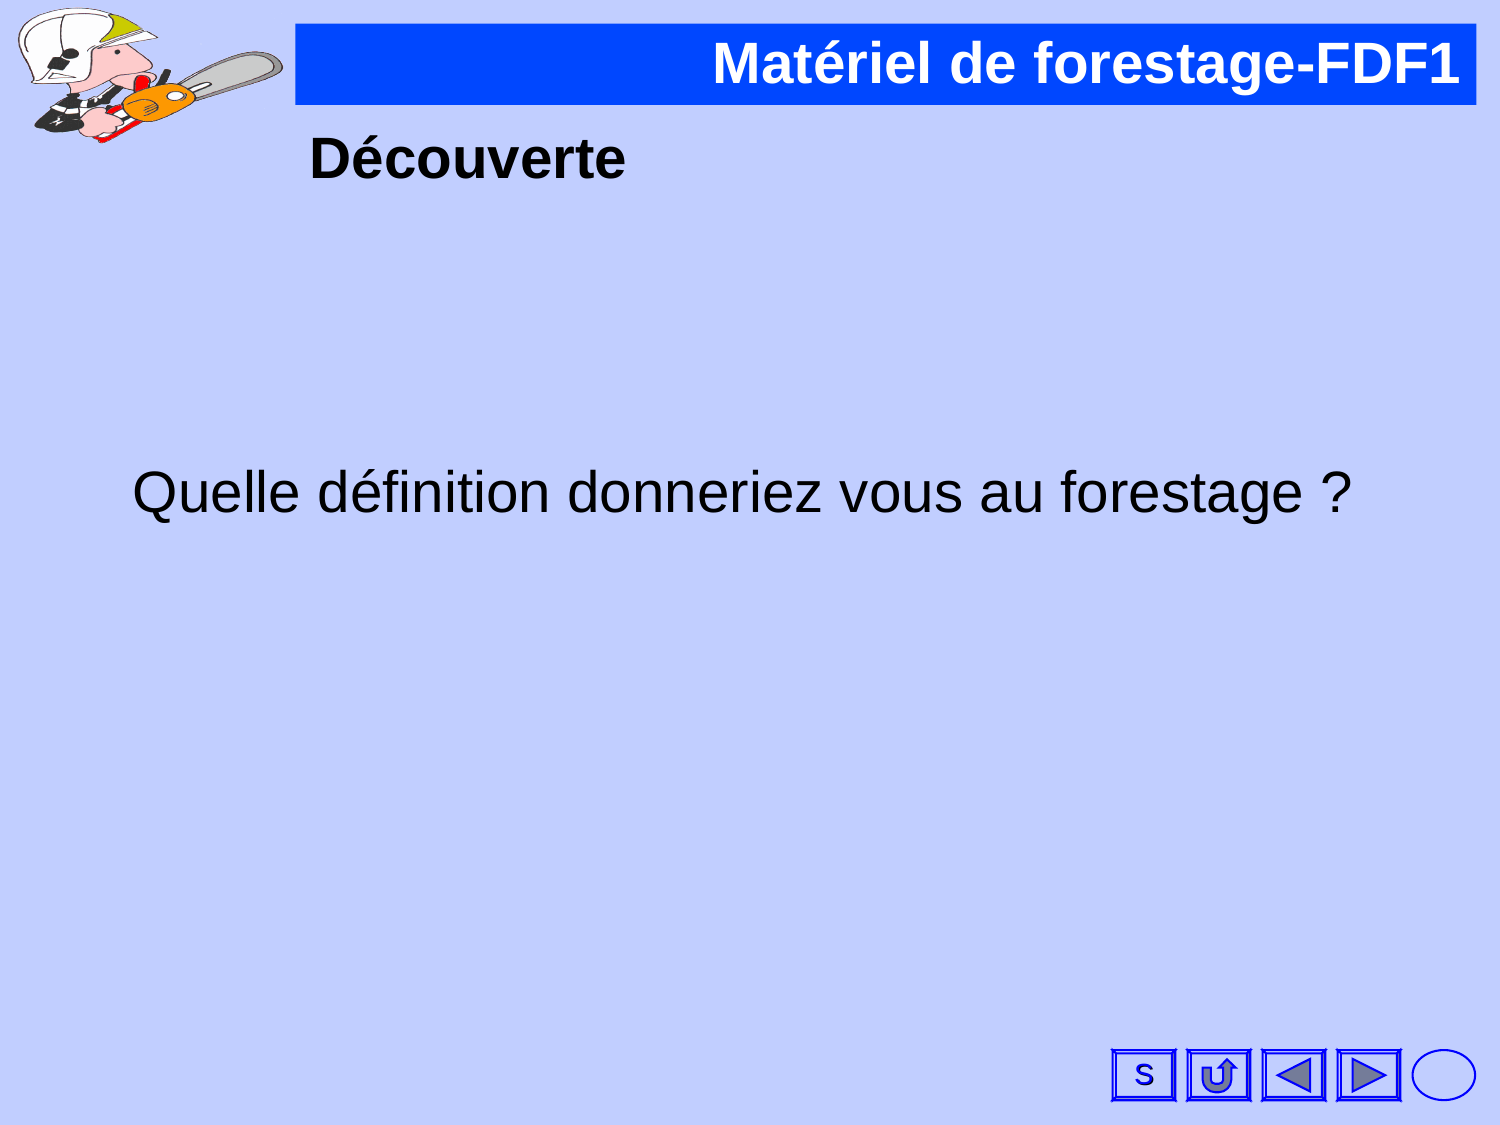

Matériel de forestage-FDF1
Découverte
Quelle définition donneriez vous au forestage ?
S